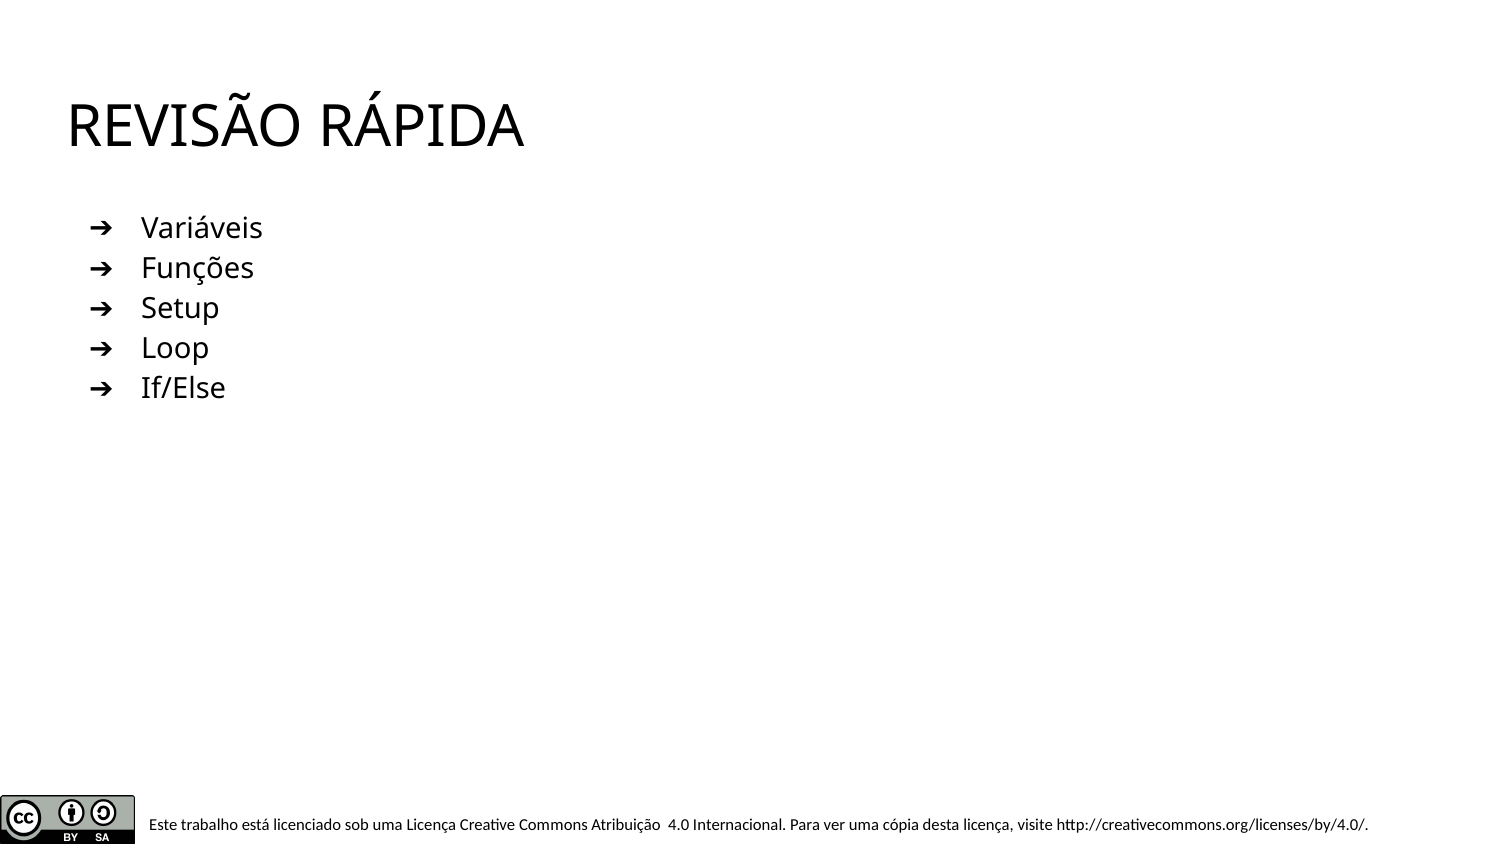

# REVISÃO RÁPIDA
Variáveis
Funções
Setup
Loop
If/Else
Este trabalho está licenciado sob uma Licença Creative Commons Atribuição 4.0 Internacional. Para ver uma cópia desta licença, visite http://creativecommons.org/licenses/by/4.0/.